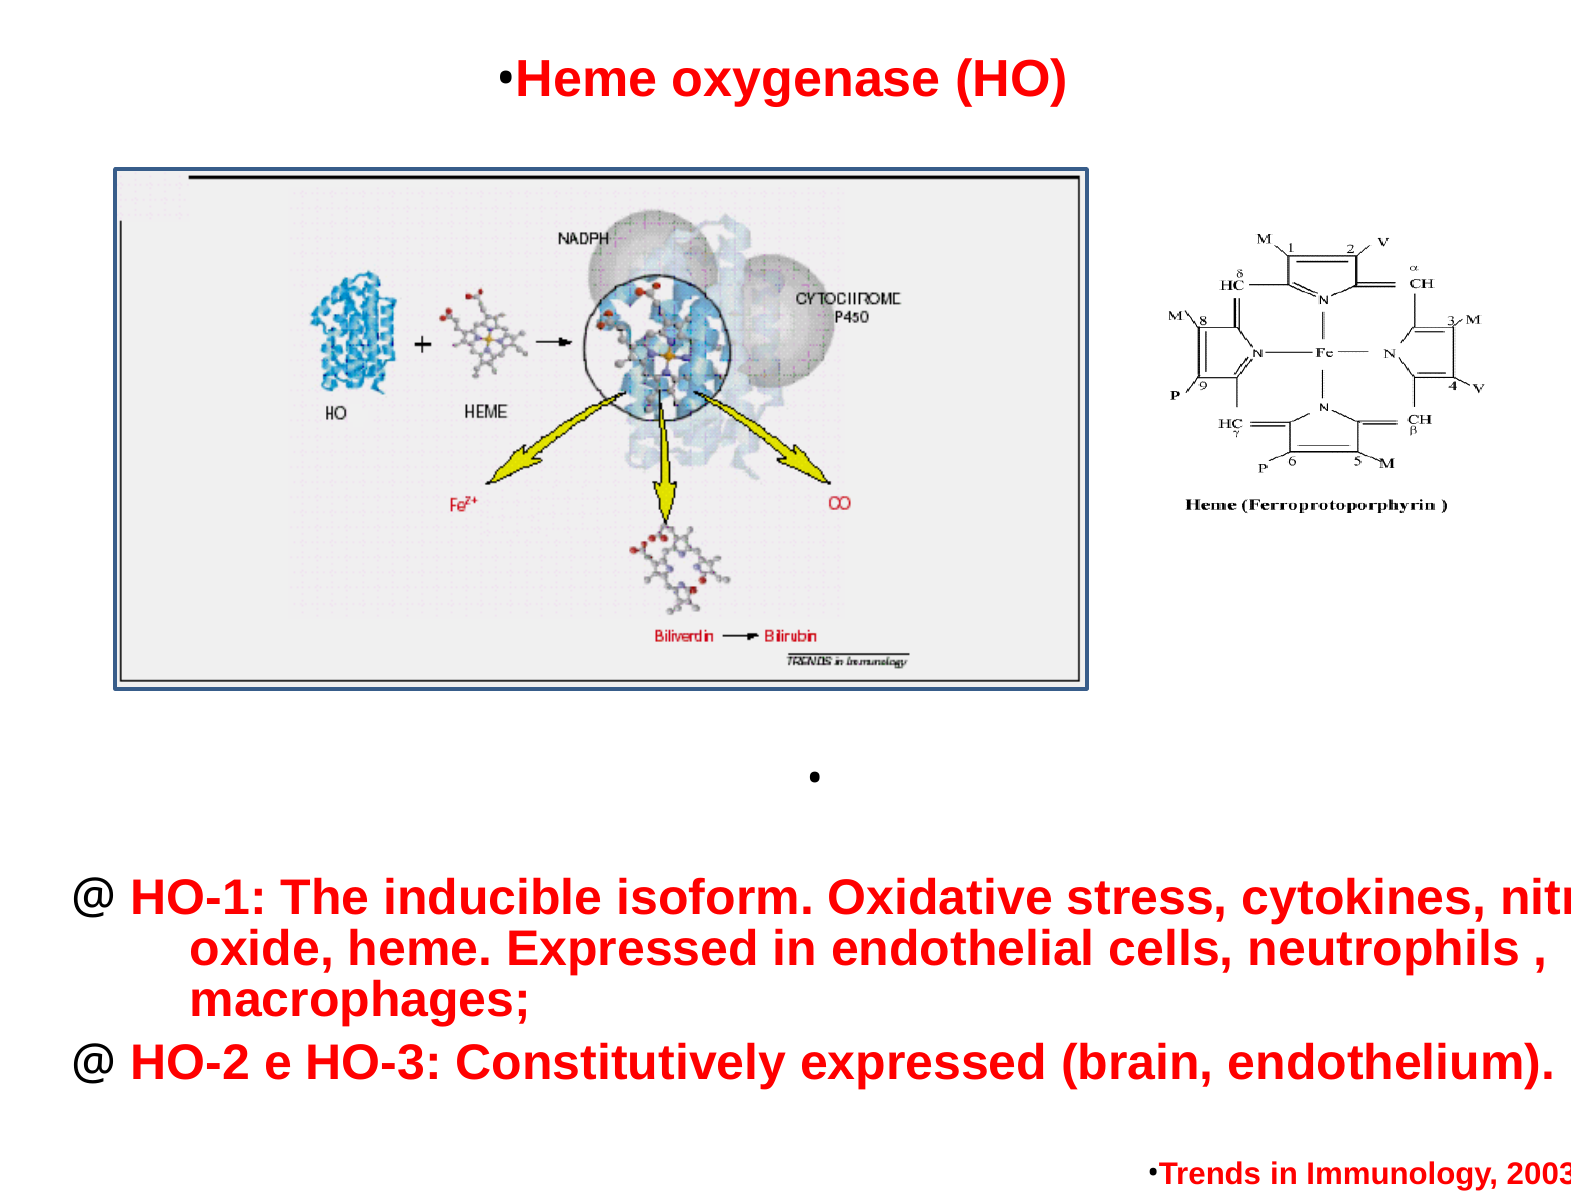

Heme oxygenase (HO)
HO-1: The inducible isoform. Oxidative stress, cytokines, nitric oxide, heme. Expressed in endothelial cells, neutrophils , macrophages;
HO-2 e HO-3: Constitutively expressed (brain, endothelium).
Trends in Immunology, 2003